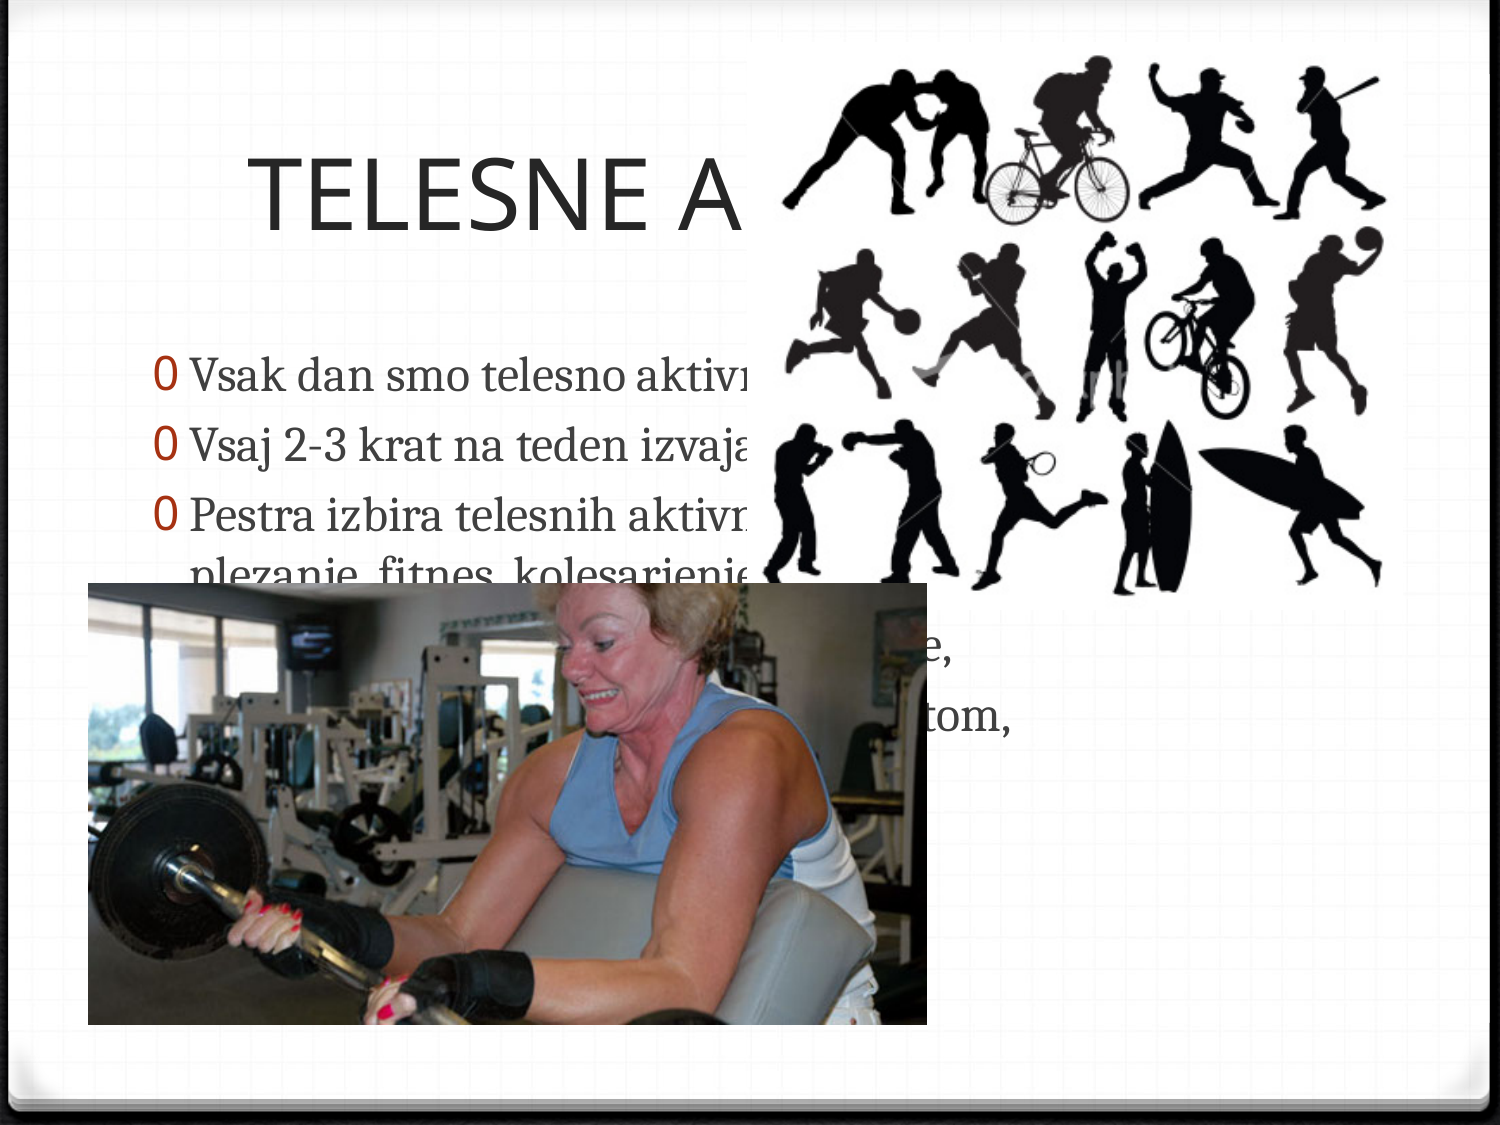

# TELESNE AKTIVNOSTI
Vsak dan smo telesno aktivni vsaj pol ure,
Vsaj 2-3 krat na teden izvajamo vaje za krepitev mišic,
Pestra izbira telesnih aktivnosti (hoja, tek, plavanje, plezanje, fitnes, kolesarjenje,…),
Namesto dvigala uporabimo stopnice,
Raje hodimo kot, da se bi peljali z avtom,
 . . .